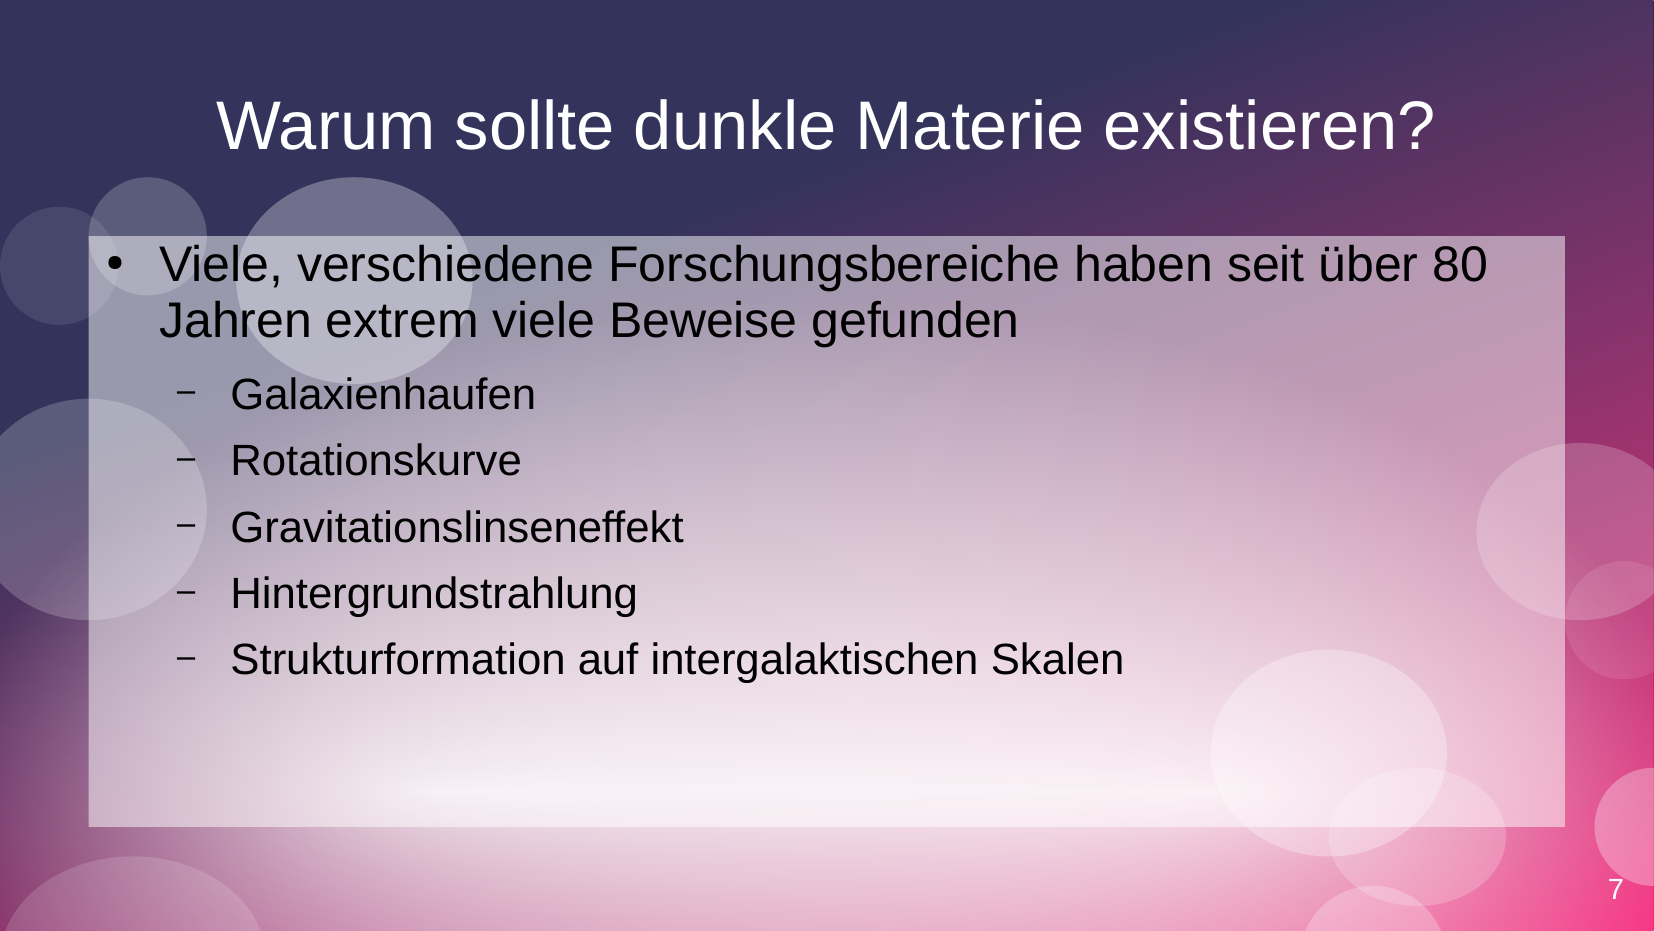

# Warum sollte dunkle Materie existieren?
Viele, verschiedene Forschungsbereiche haben seit über 80 Jahren extrem viele Beweise gefunden
Galaxienhaufen
Rotationskurve
Gravitationslinseneffekt
Hintergrundstrahlung
Strukturformation auf intergalaktischen Skalen